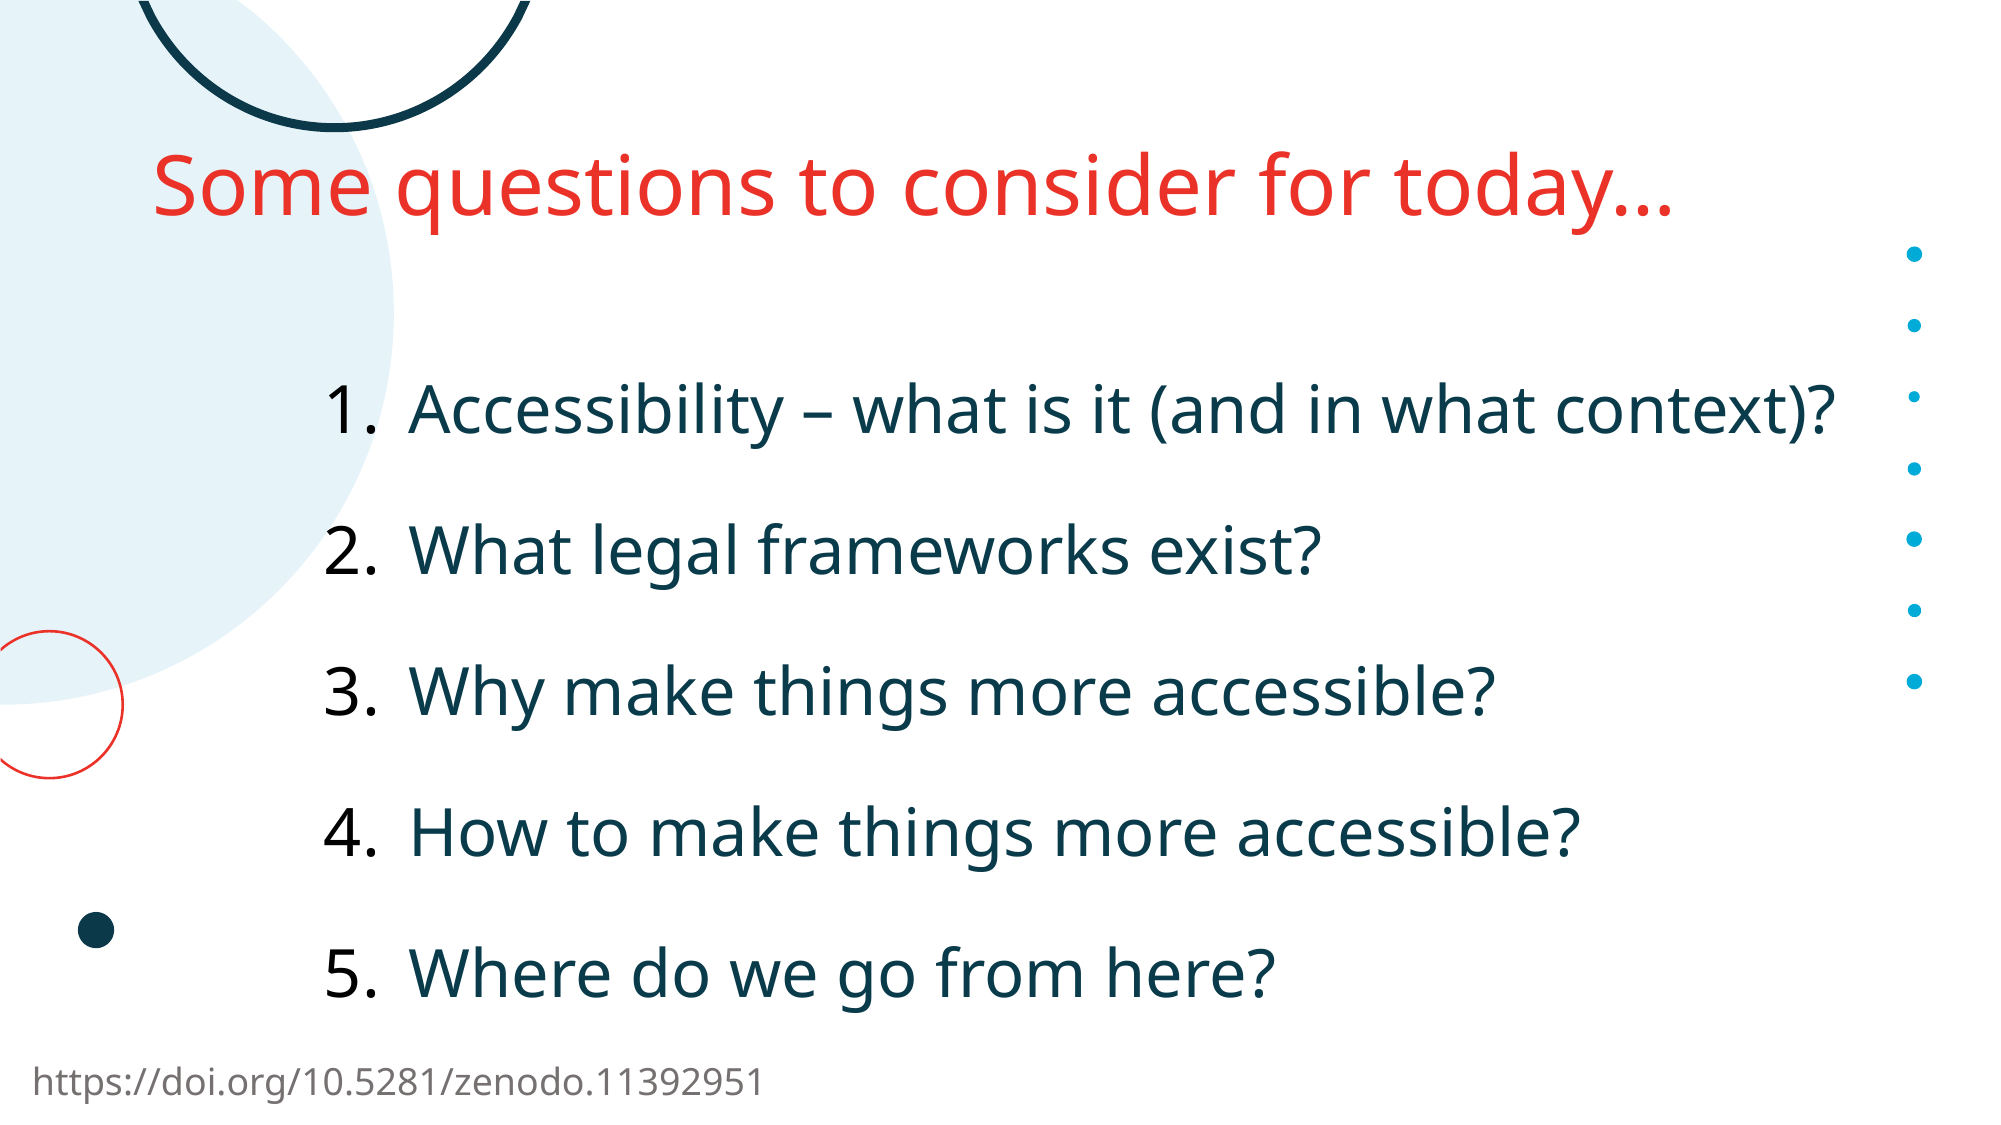

# Some questions to consider for today…
Accessibility – what is it (and in what context)?
What legal frameworks exist?
Why make things more accessible?
How to make things more accessible?
Where do we go from here?
https://doi.org/10.5281/zenodo.11392951